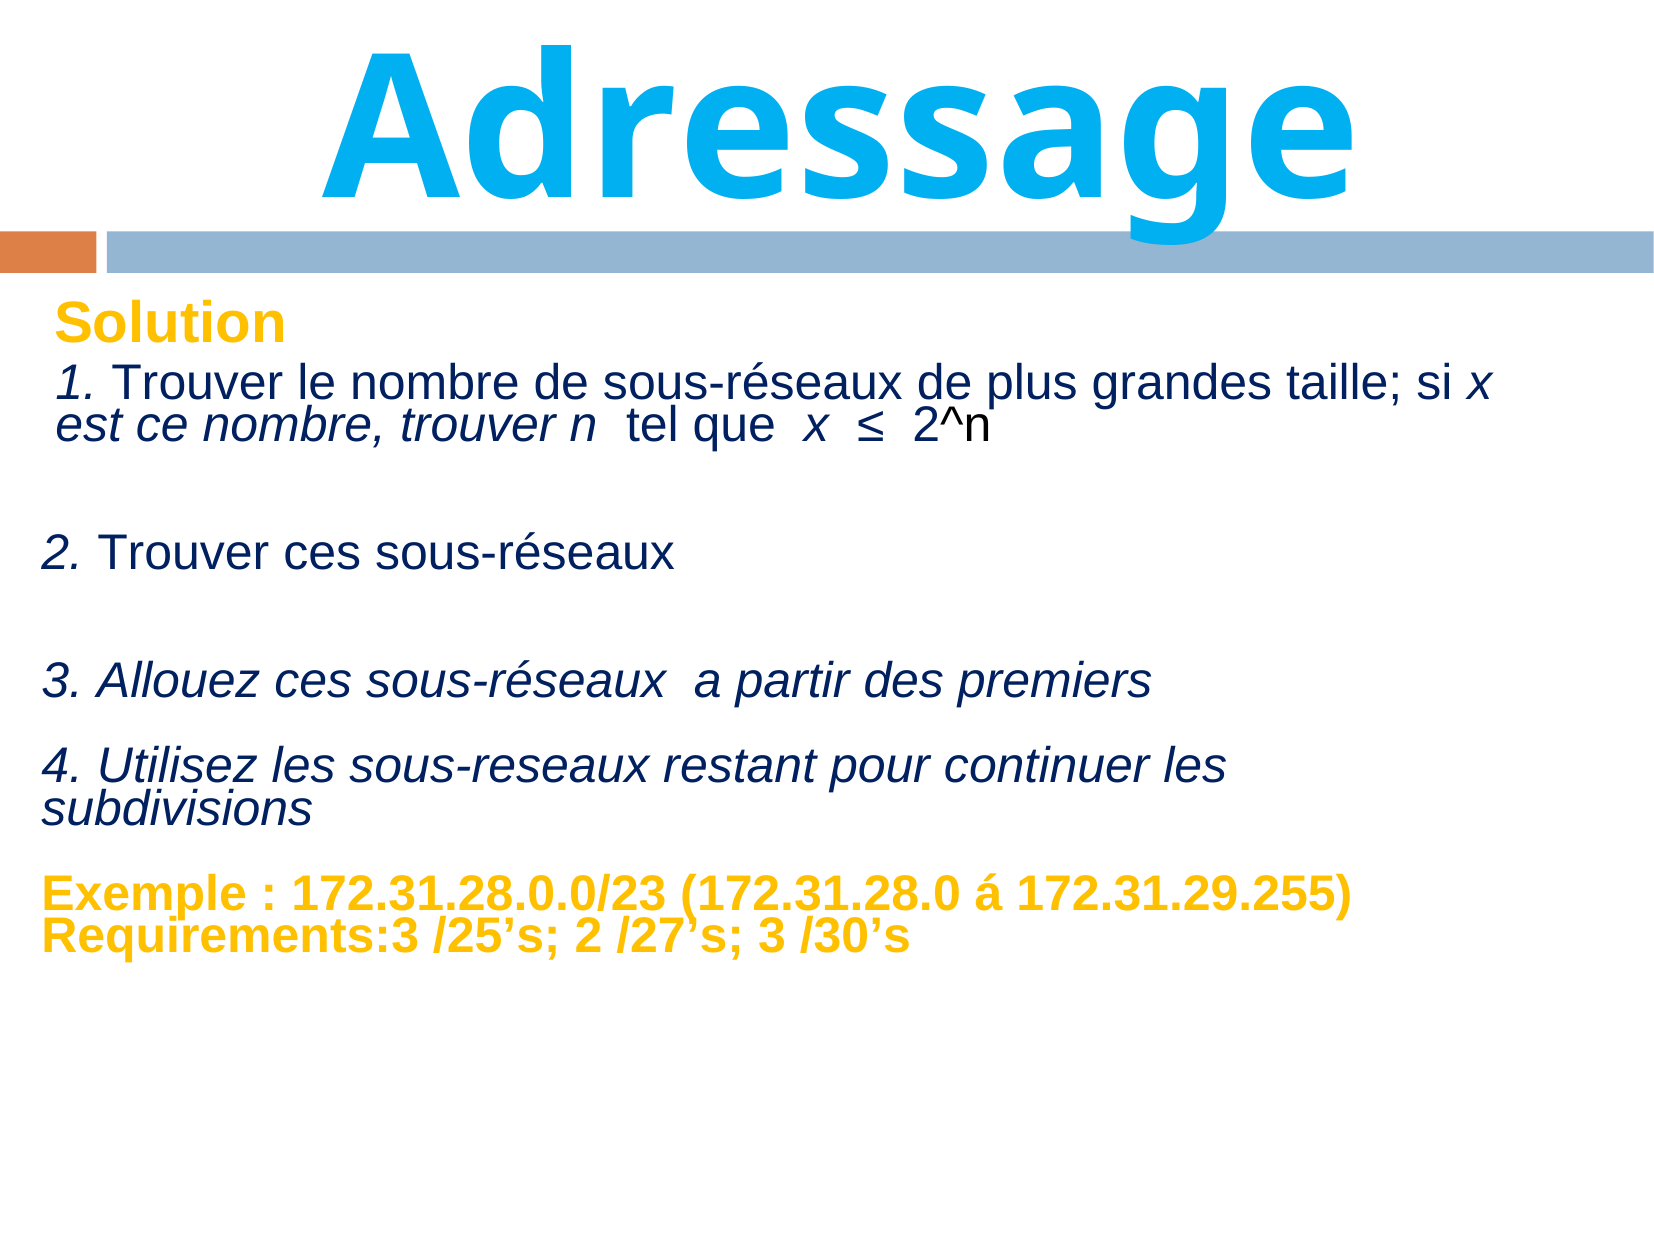

Adressage
Solution
 1. Trouver le nombre de sous-réseaux de plus grandes taille; si x est ce nombre, trouver n tel que x ≤ 2^n
2. Trouver ces sous-réseaux
3. Allouez ces sous-réseaux a partir des premiers
4. Utilisez les sous-reseaux restant pour continuer les subdivisions
Exemple : 172.31.28.0.0/23 (172.31.28.0 á 172.31.29.255)
Requirements:3 /25’s; 2 /27’s; 3 /30’s